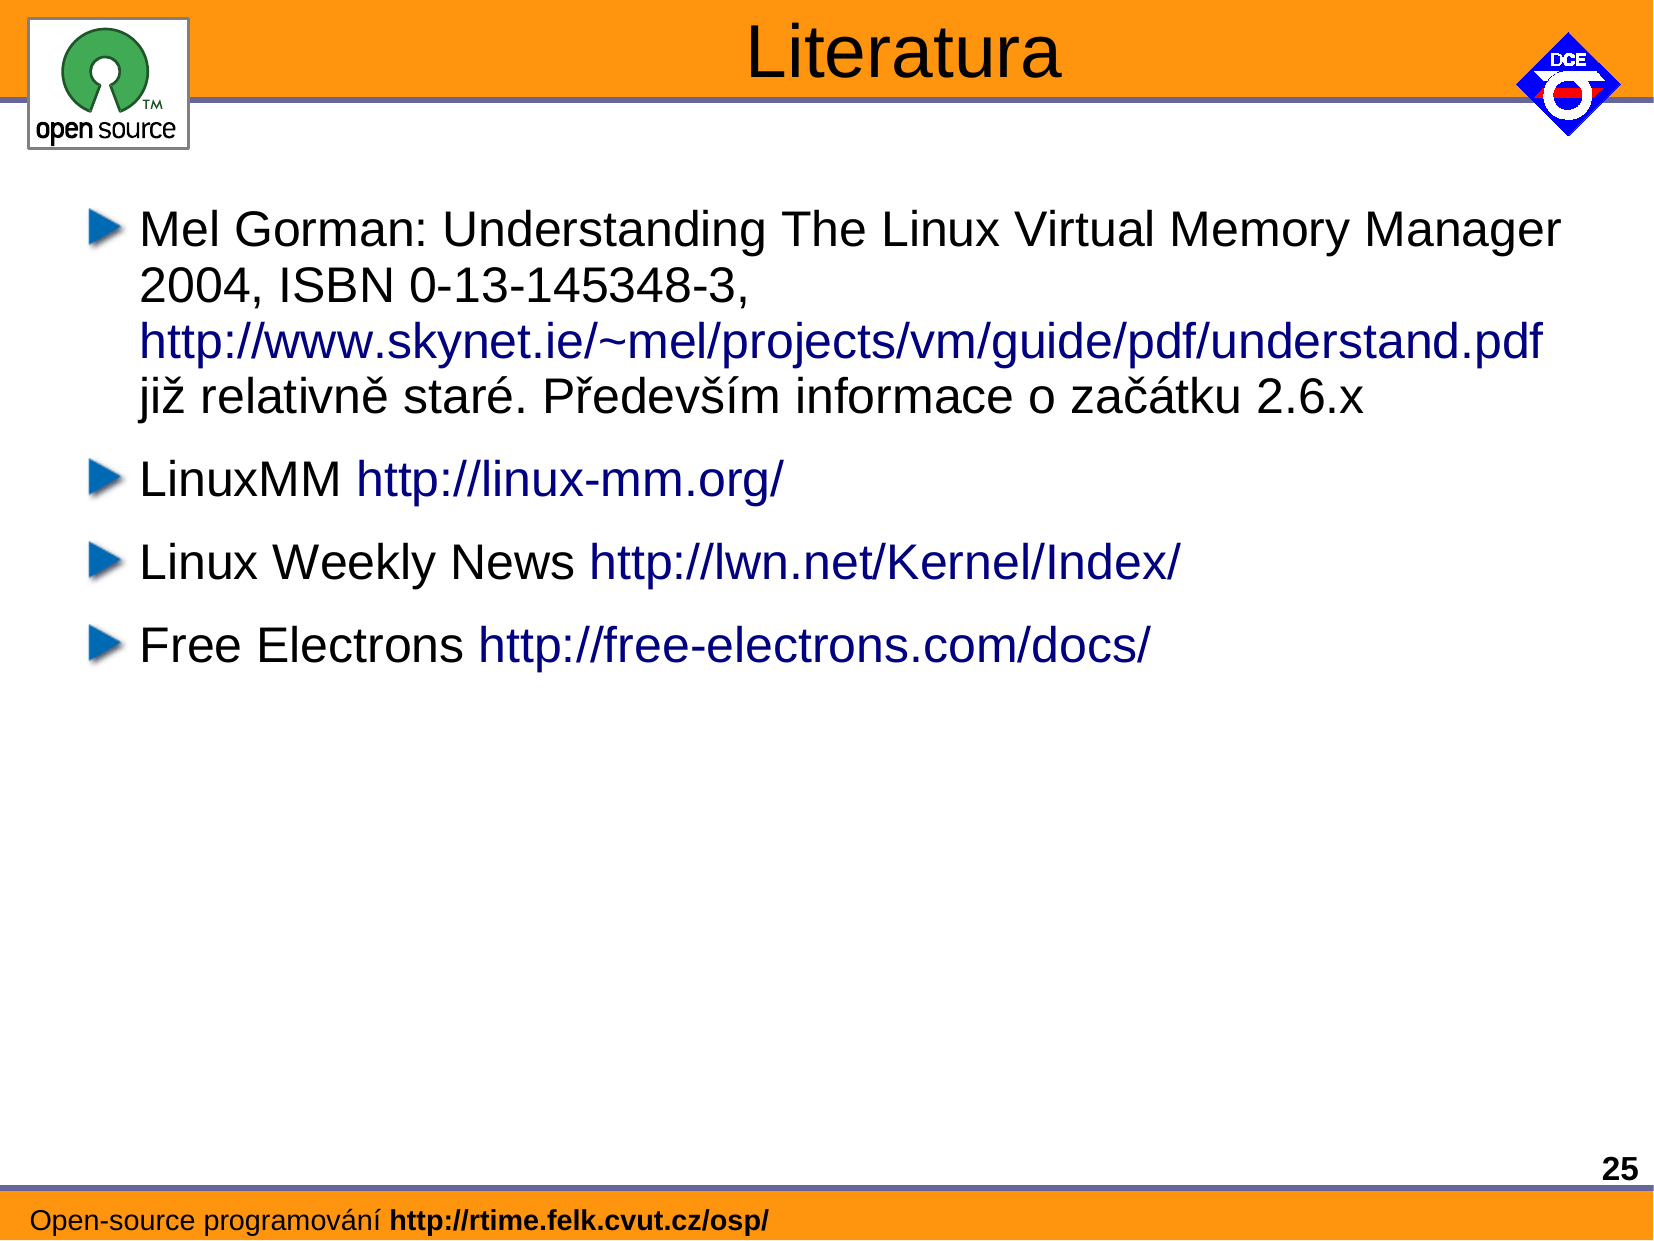

# Literatura
Mel Gorman: Understanding The Linux Virtual Memory Manager
2004, ISBN 0-13-145348-3, http://www.skynet.ie/~mel/projects/vm/guide/pdf/understand.pdf
již relativně staré. Především informace o začátku 2.6.x
LinuxMM http://linux-mm.org/
Linux Weekly News http://lwn.net/Kernel/Index/
Free Electrons http://free-electrons.com/docs/